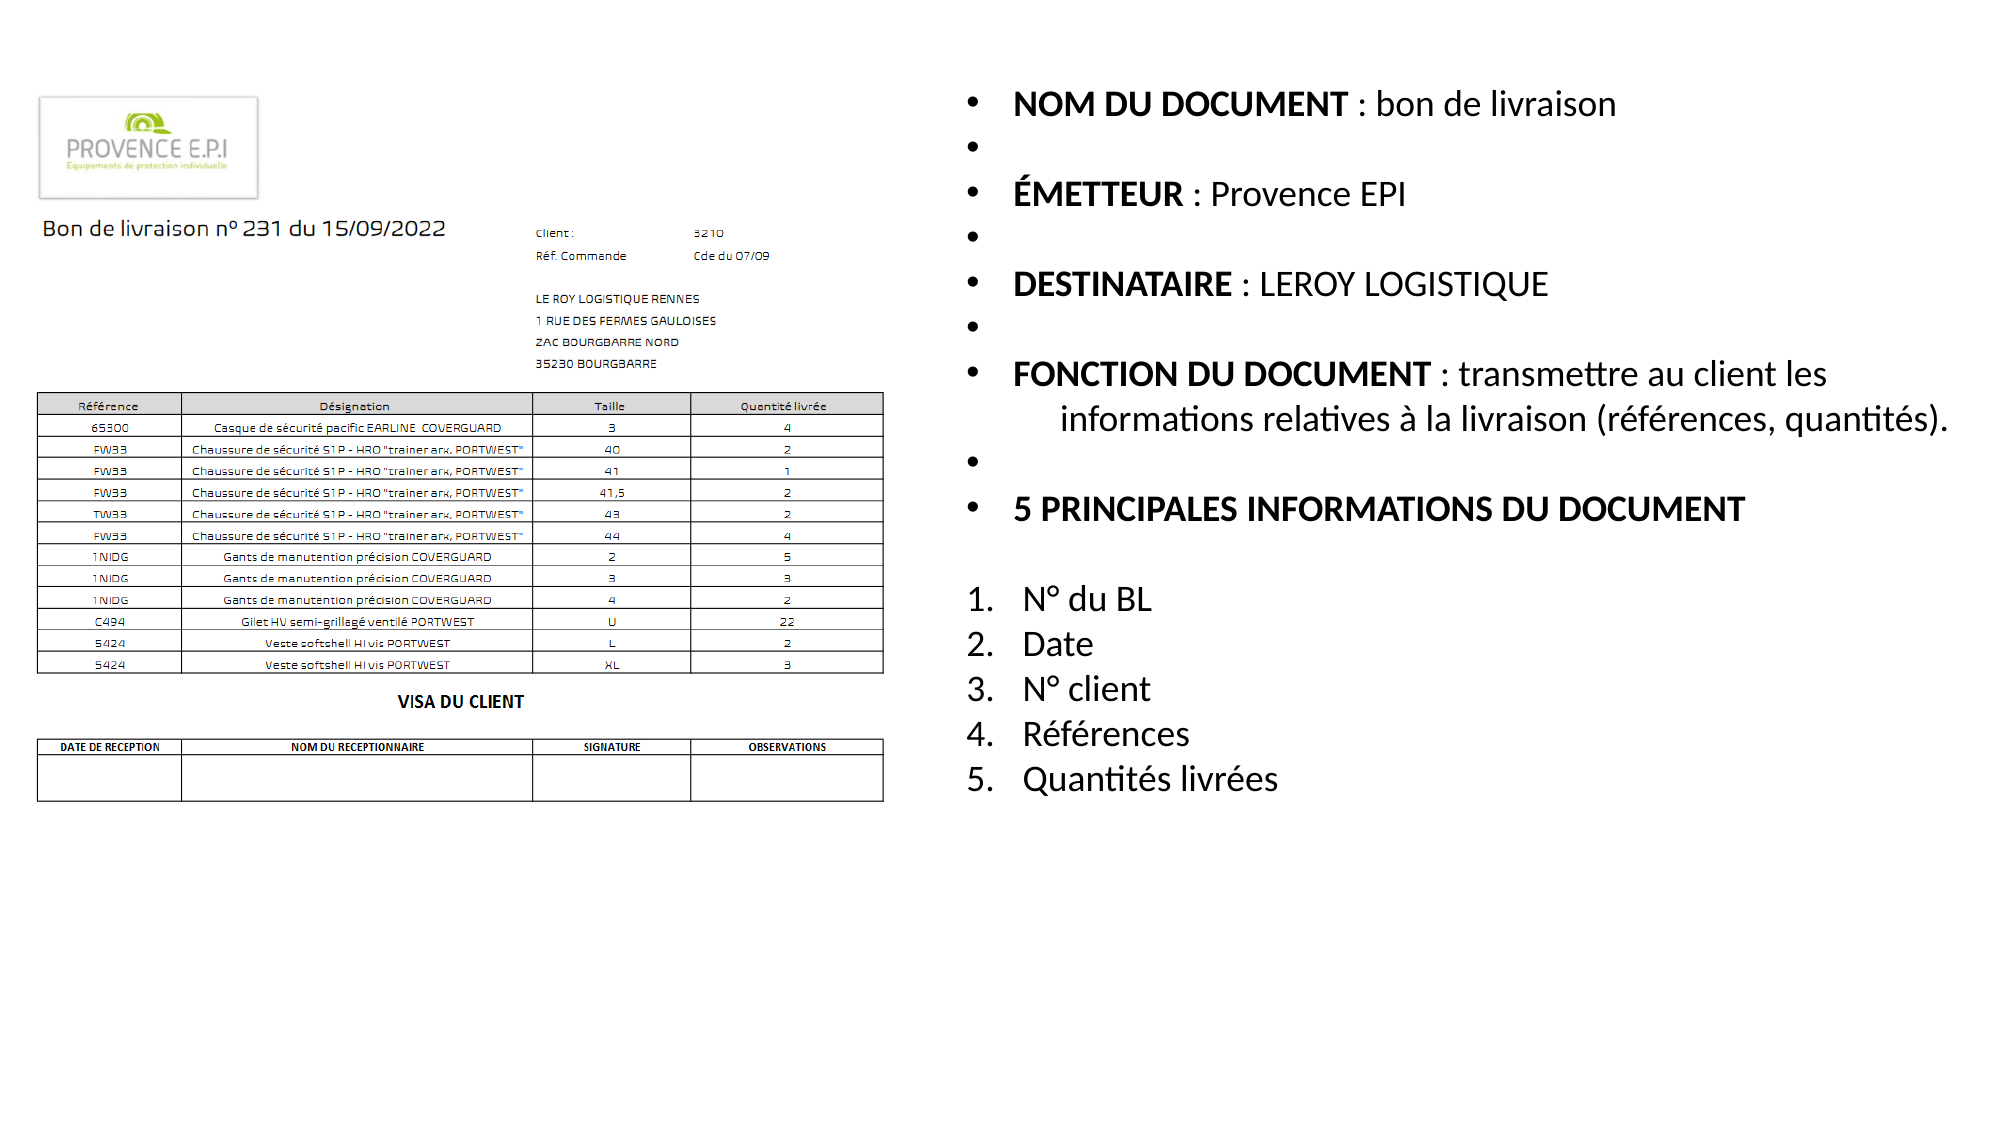

NOM DU DOCUMENT : bon de livraison
ÉMETTEUR : Provence EPI
DESTINATAIRE : LEROY LOGISTIQUE
FONCTION DU DOCUMENT : transmettre au client les informations relatives à la livraison (références, quantités).
5 PRINCIPALES INFORMATIONS DU DOCUMENT
N° du BL
Date
N° client
Références
Quantités livrées